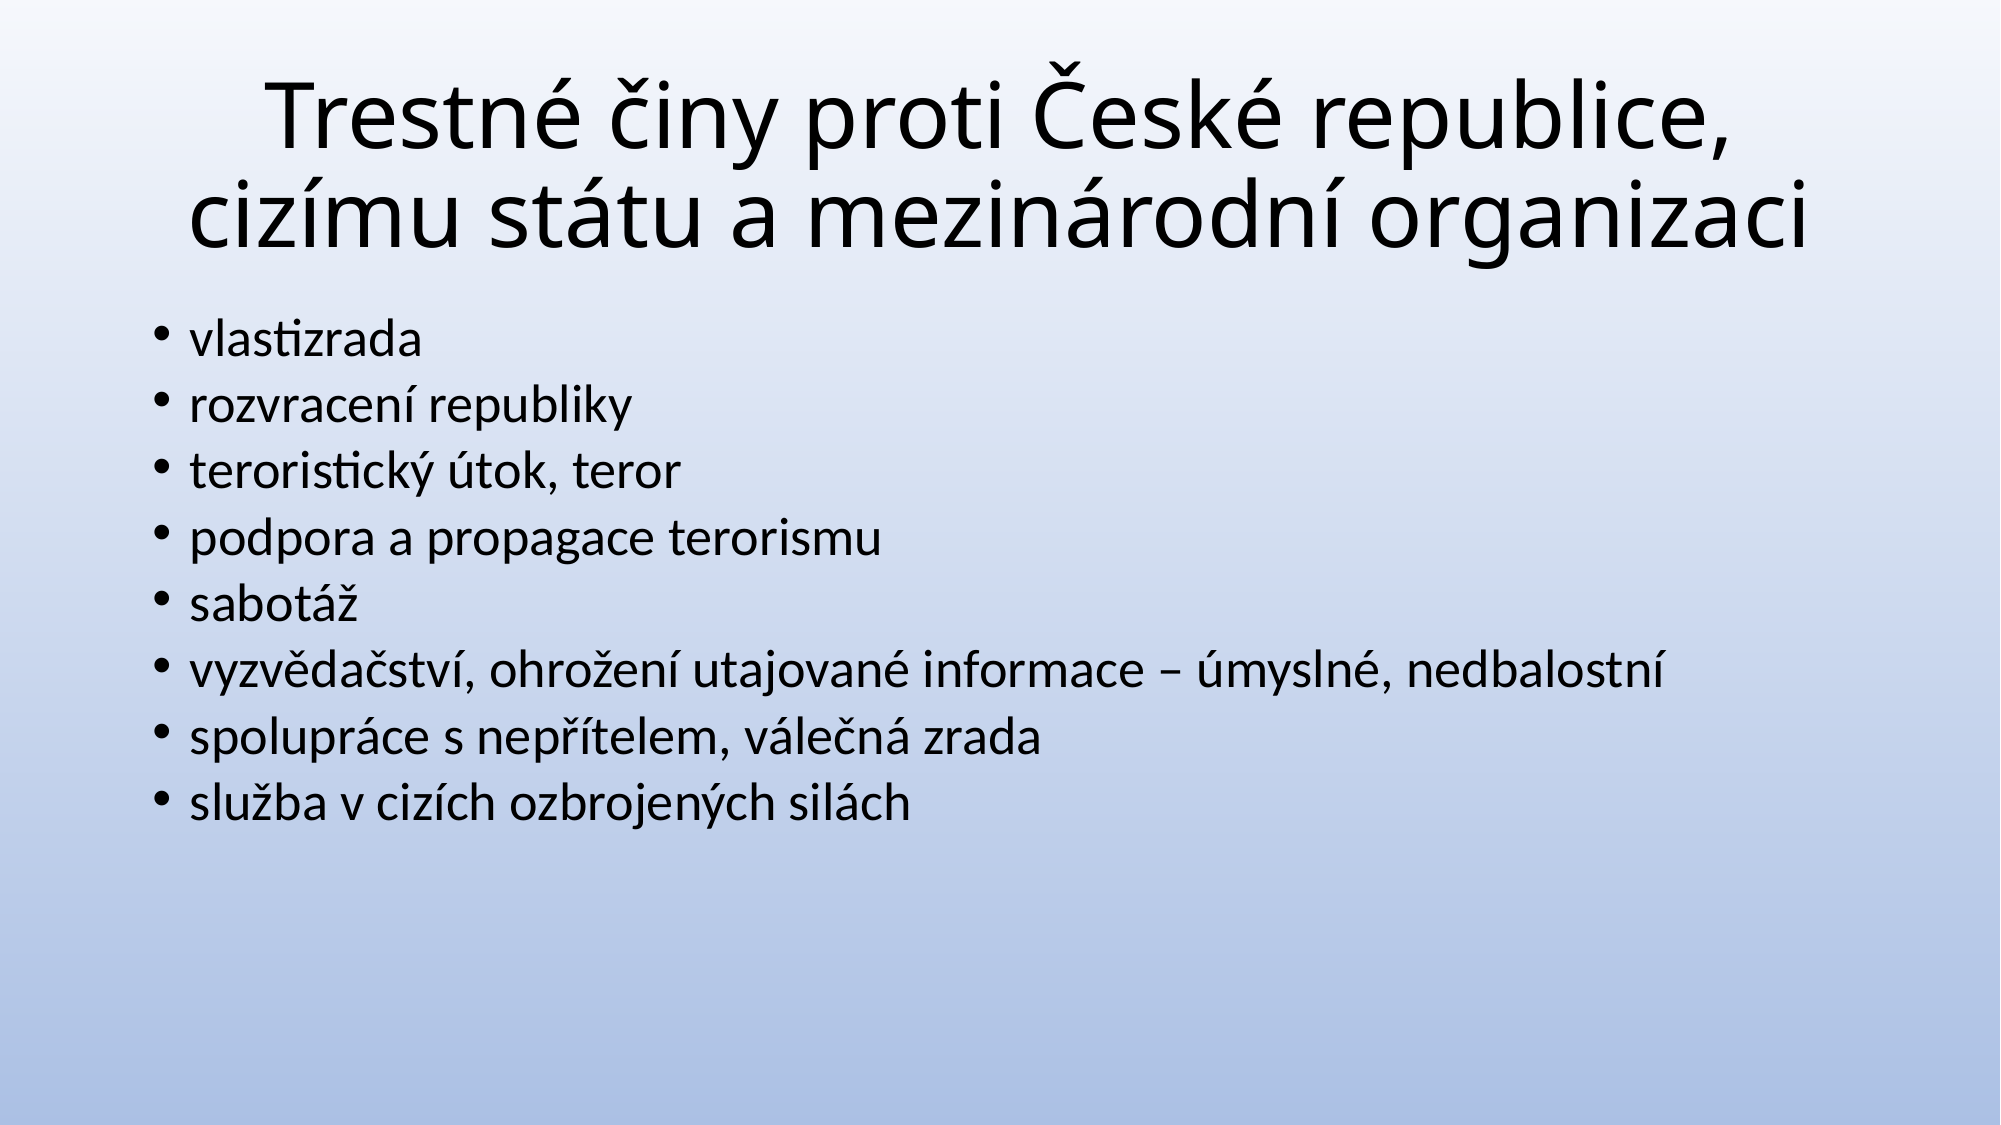

# Trestné činy proti České republice, cizímu státu a mezinárodní organizaci
vlastizrada
rozvracení republiky
teroristický útok, teror
podpora a propagace terorismu
sabotáž
vyzvědačství, ohrožení utajované informace – úmyslné, nedbalostní
spolupráce s nepřítelem, válečná zrada
služba v cizích ozbrojených silách